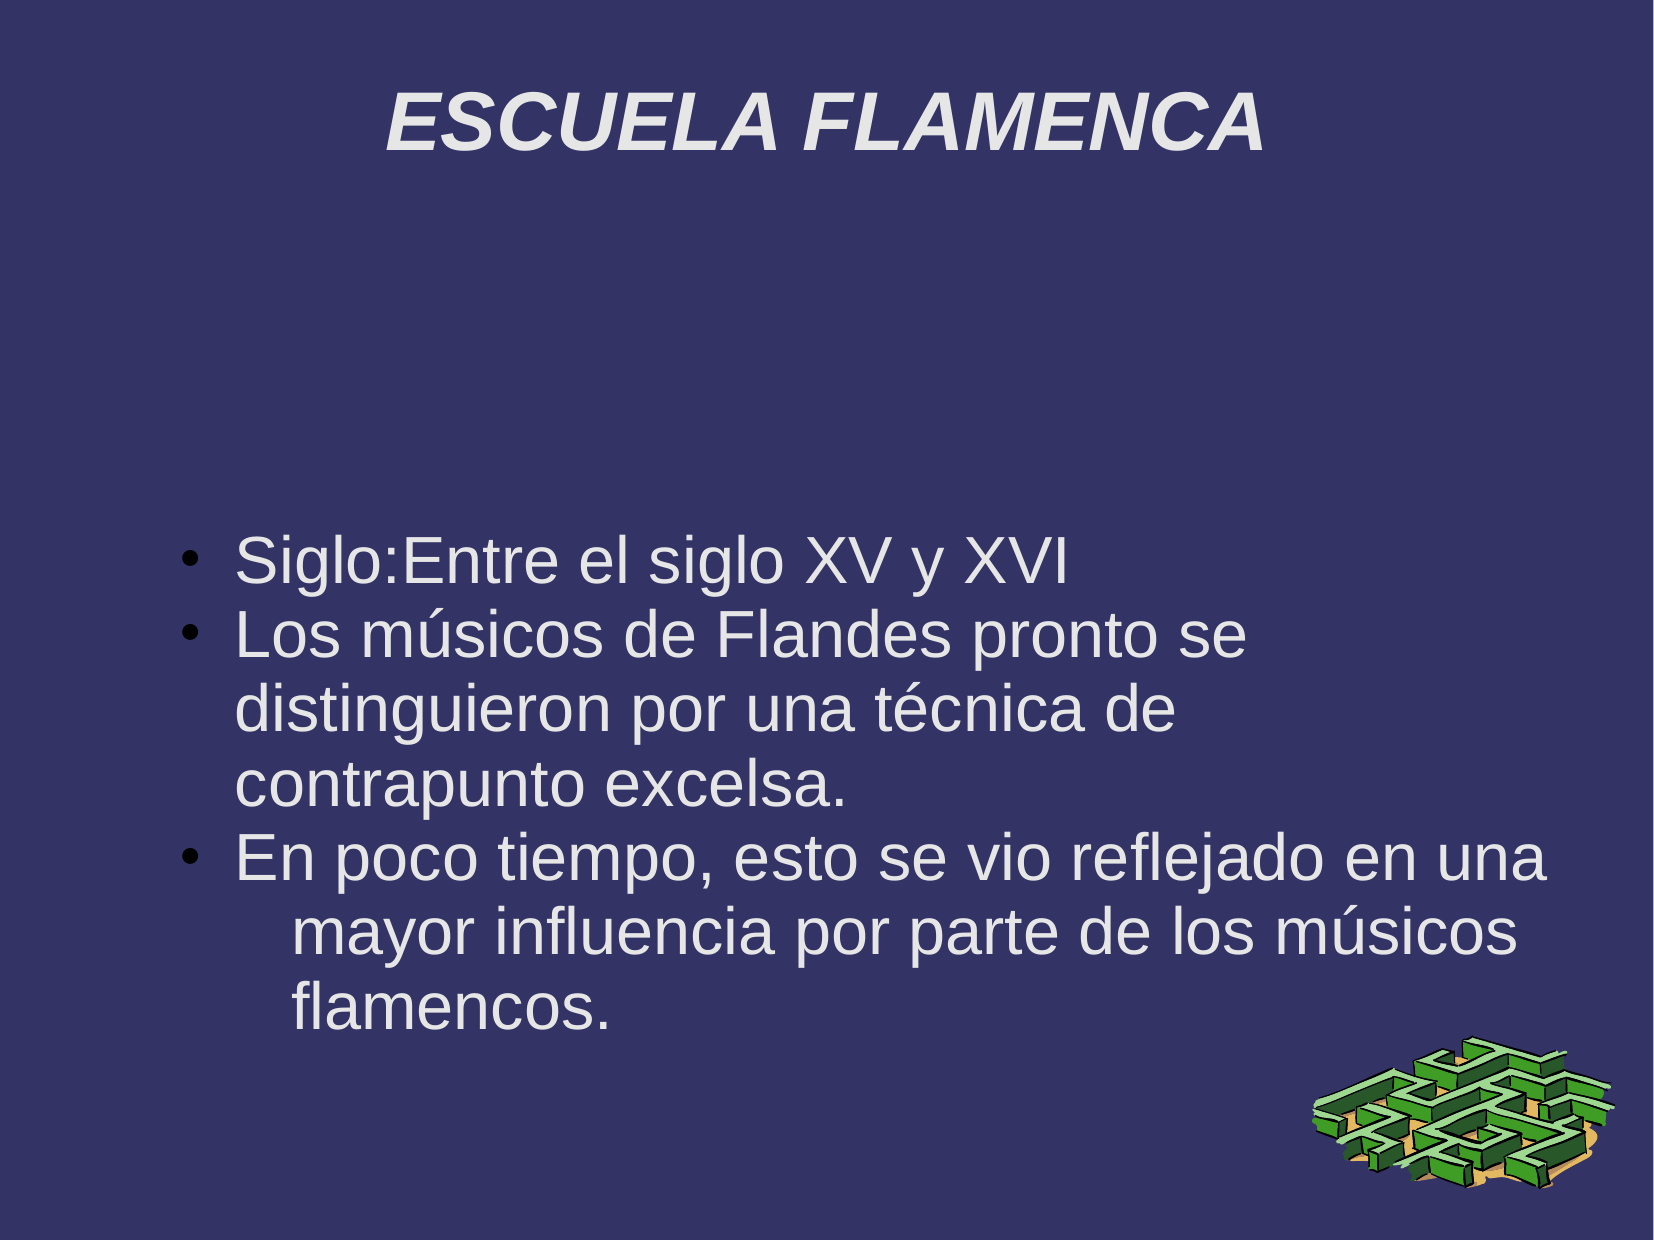

# ESCUELA FLAMENCA
Siglo:Entre el siglo XV y XVI
Los músicos de Flandes pronto se
distinguieron por una técnica de
contrapunto excelsa.
En poco tiempo, esto se vio reflejado en una mayor influencia por parte de los músicos flamencos.